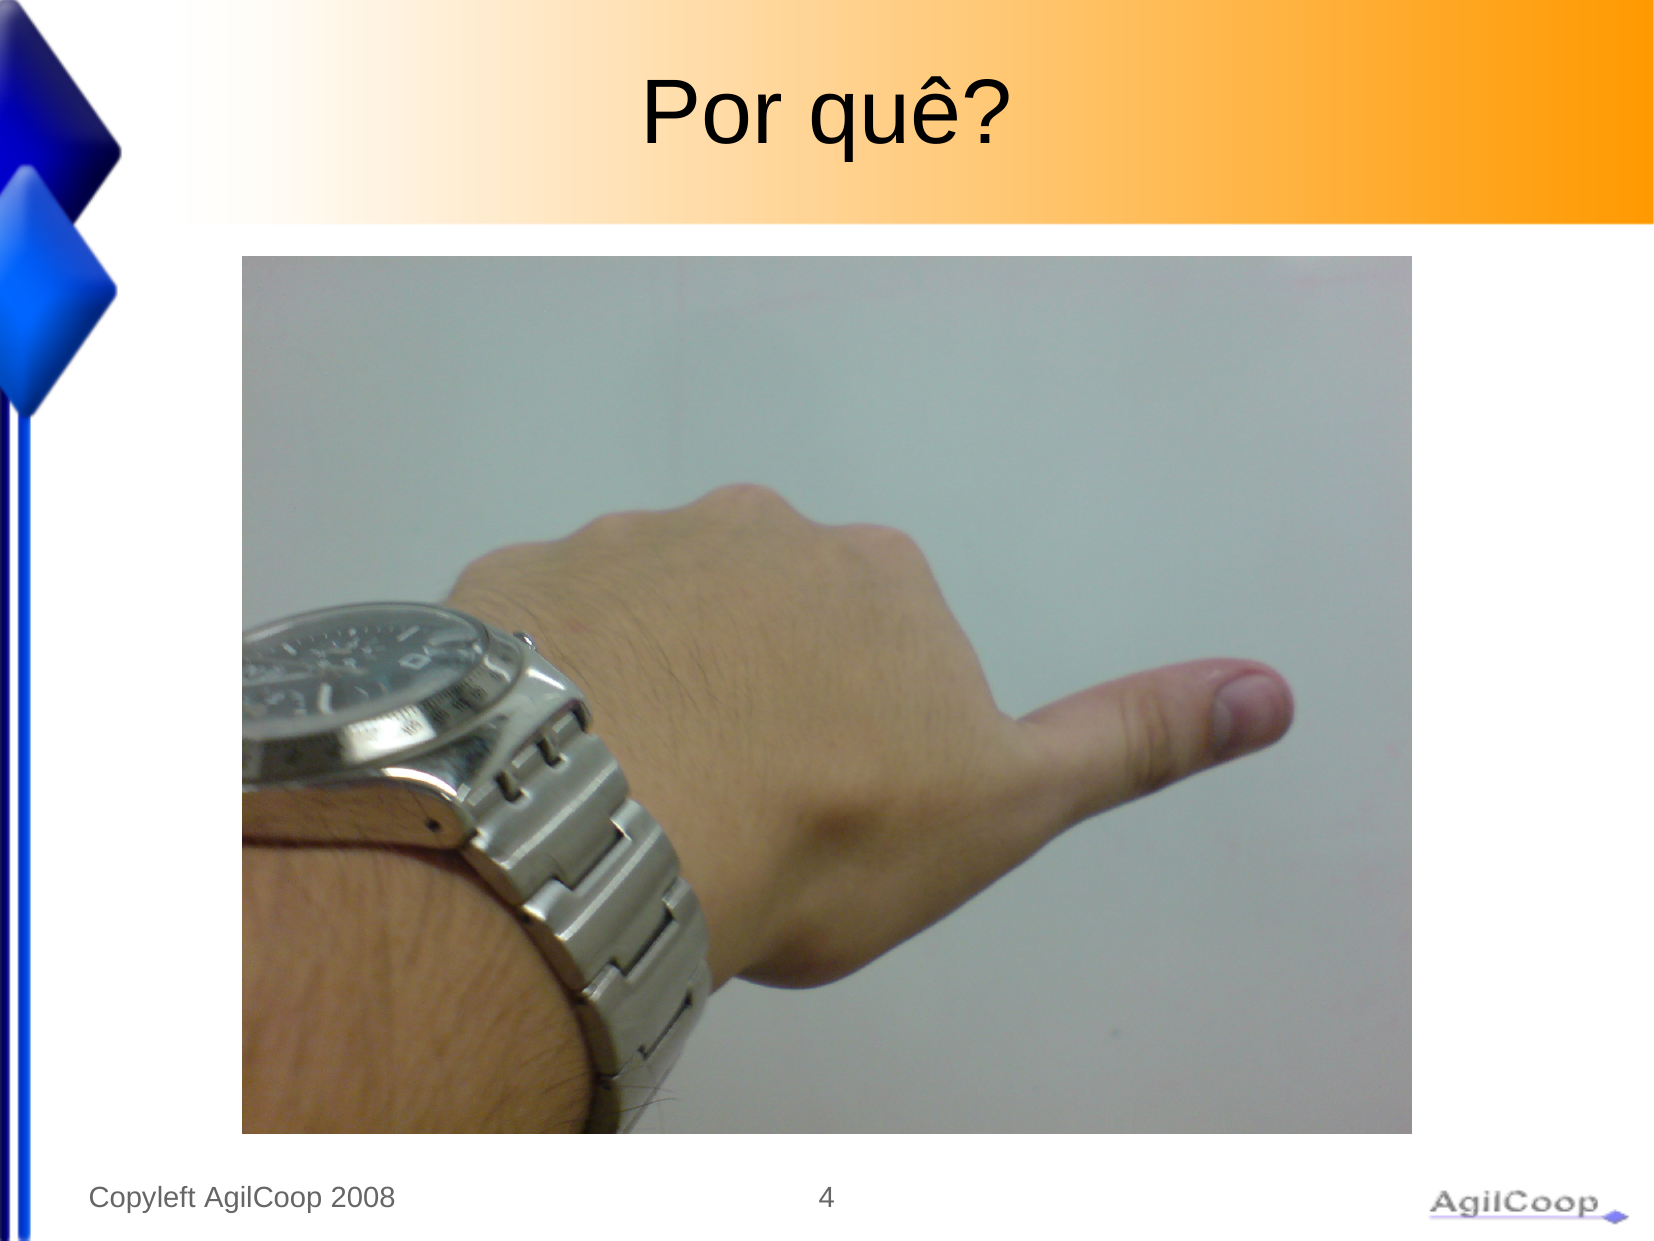

# Por quê?
Copyleft AgilCoop 2008
4